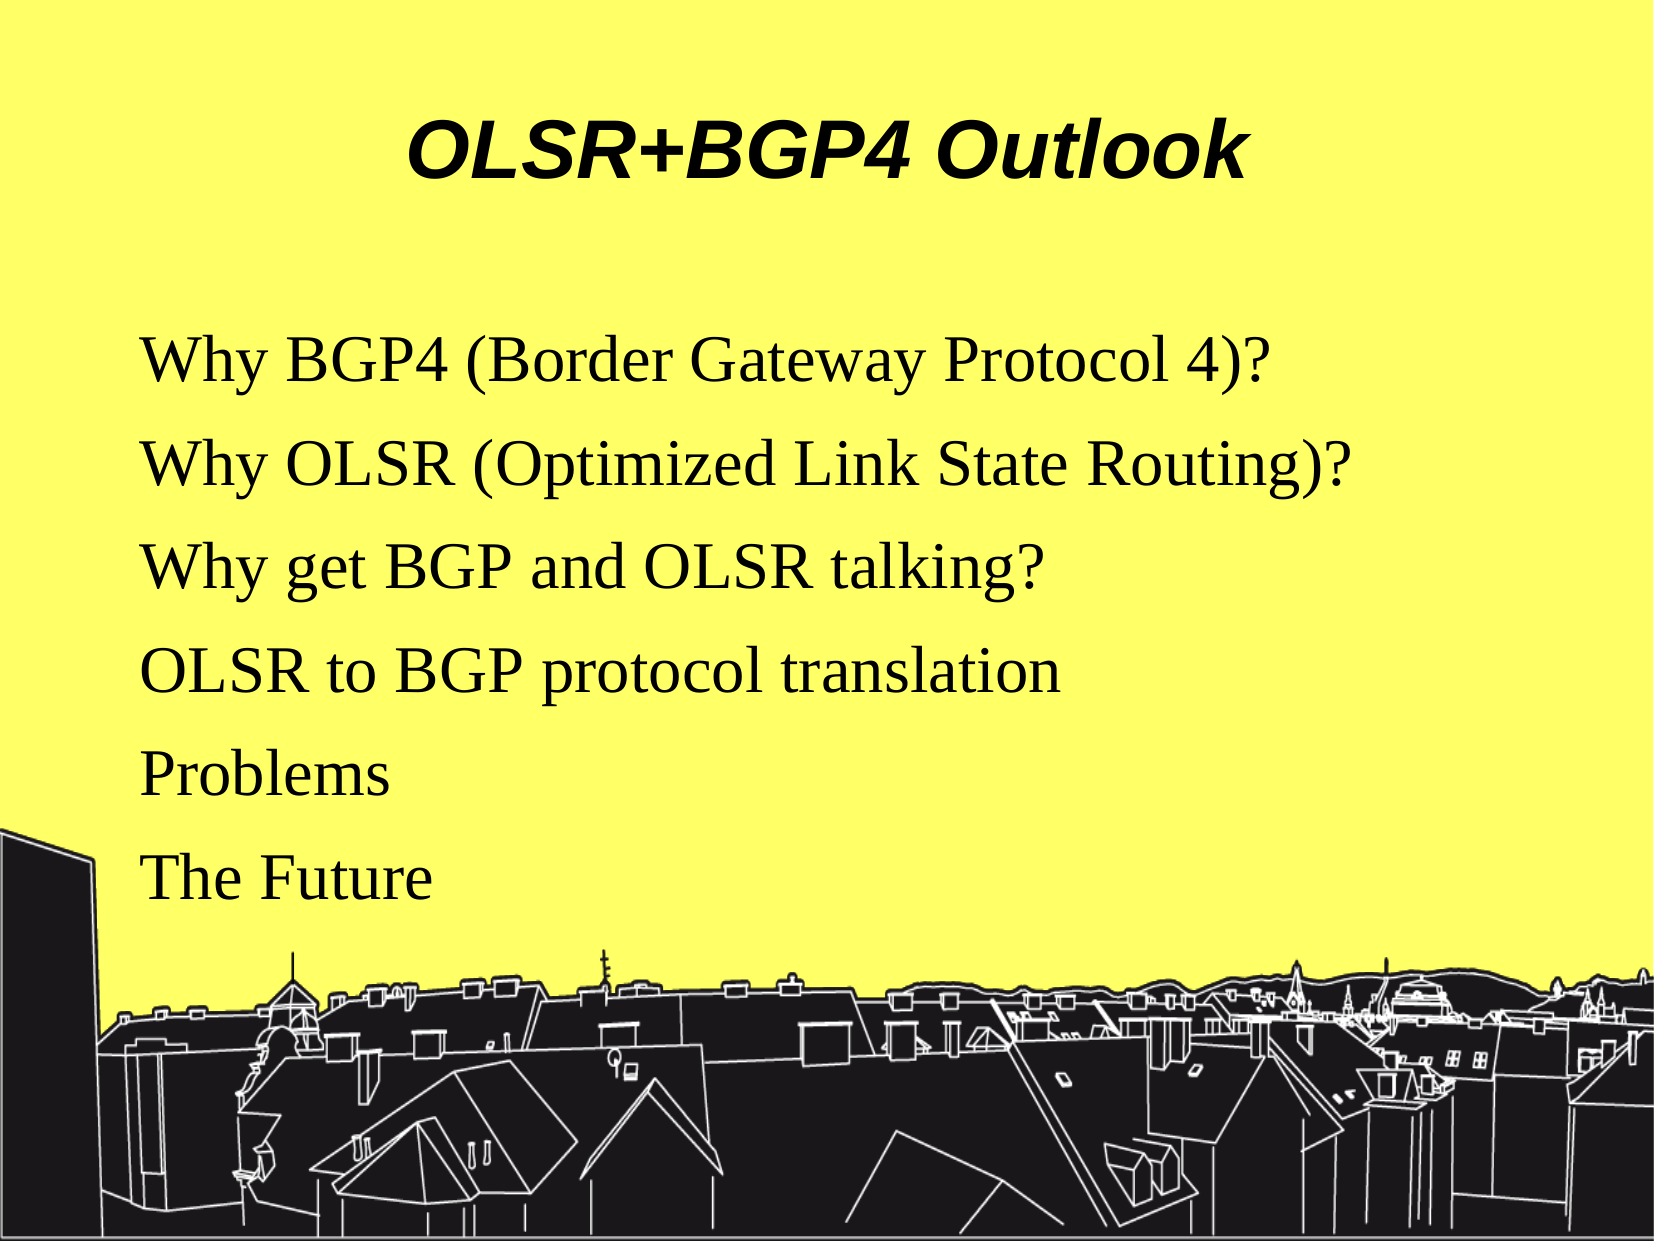

# OLSR+BGP4 Outlook
Why BGP4 (Border Gateway Protocol 4)?
Why OLSR (Optimized Link State Routing)?
Why get BGP and OLSR talking?
OLSR to BGP protocol translation
Problems
The Future